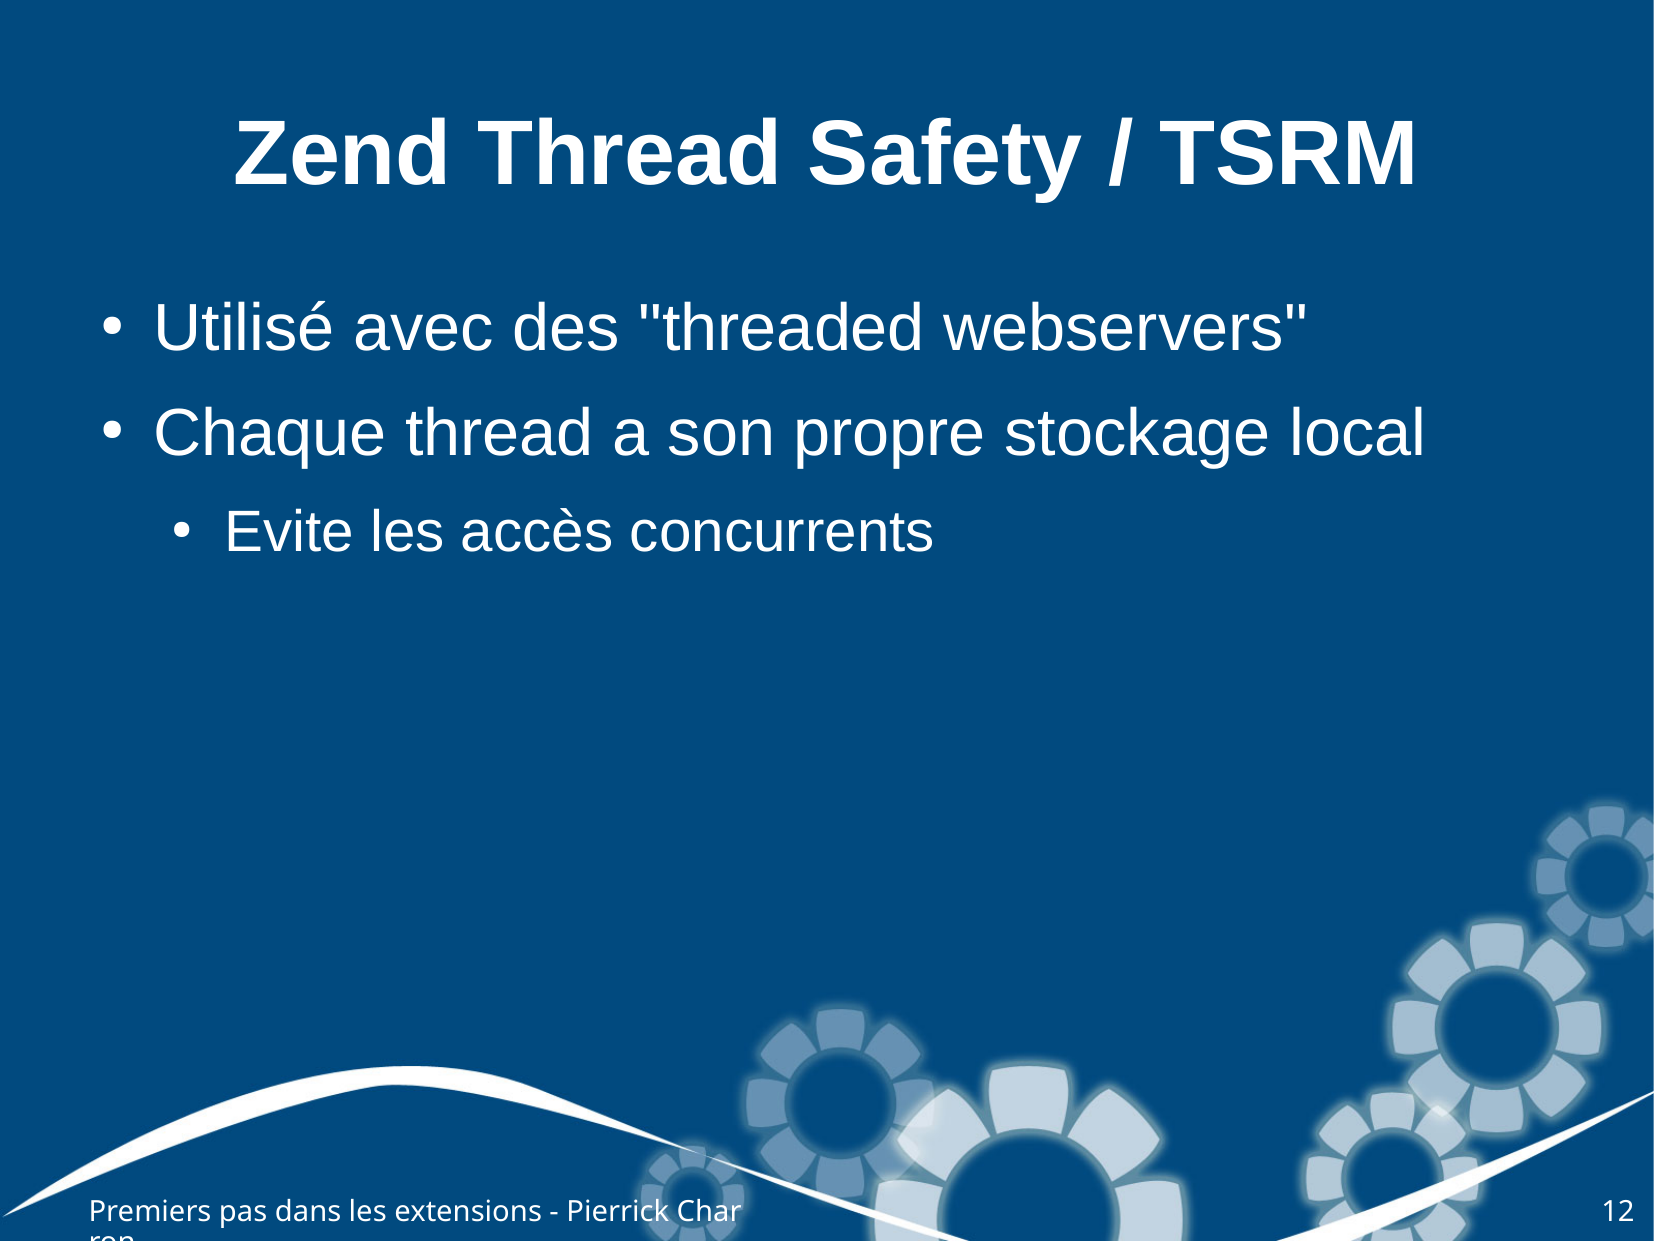

# Zend Thread Safety / TSRM
Utilisé avec des "threaded webservers"
Chaque thread a son propre stockage local
Evite les accès concurrents
Premiers pas dans les extensions - Pierrick Charron
12